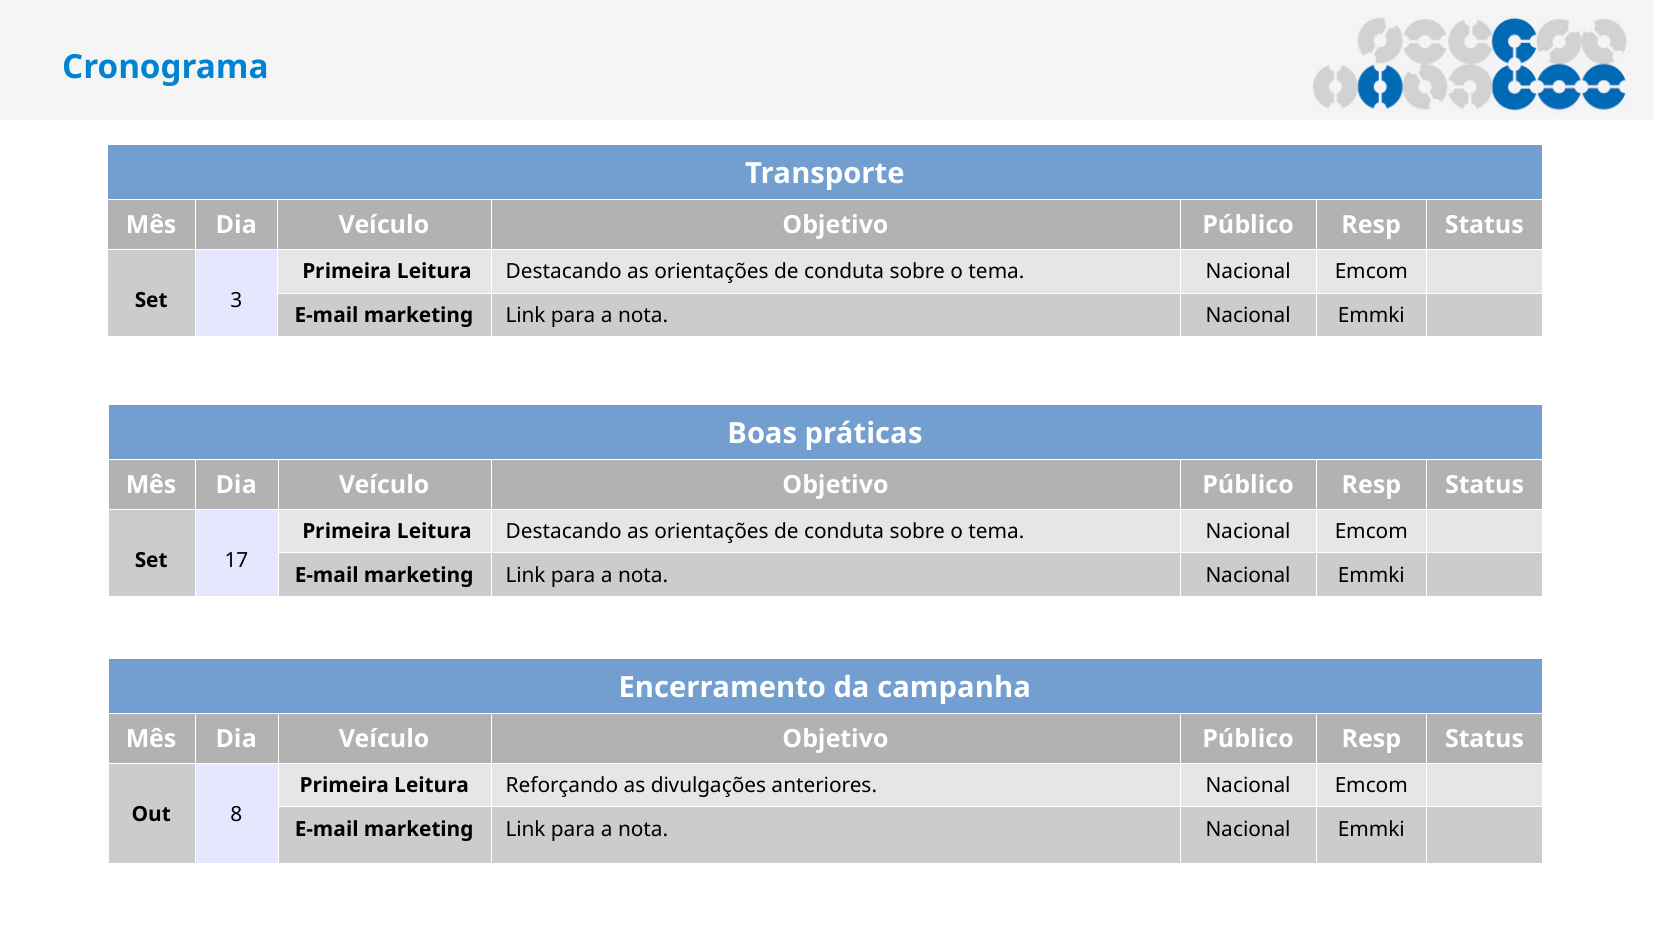

Cronograma
| Transporte | | | | | | |
| --- | --- | --- | --- | --- | --- | --- |
| Mês | Dia | Veículo | Objetivo | Público | Resp | Status |
| Set | 3 | Primeira Leitura | Destacando as orientações de conduta sobre o tema. | Nacional | Emcom | |
| | | E-mail marketing | Link para a nota. | Nacional | Emmki | |
| Boas práticas | | | | | | |
| --- | --- | --- | --- | --- | --- | --- |
| Mês | Dia | Veículo | Objetivo | Público | Resp | Status |
| Set | 17 | Primeira Leitura | Destacando as orientações de conduta sobre o tema. | Nacional | Emcom | |
| | | E-mail marketing | Link para a nota. | Nacional | Emmki | |
| Encerramento da campanha | | | | | | |
| --- | --- | --- | --- | --- | --- | --- |
| Mês | Dia | Veículo | Objetivo | Público | Resp | Status |
| Out | 8 | Primeira Leitura | Reforçando as divulgações anteriores. | Nacional | Emcom | |
| | | E-mail marketing | Link para a nota. | Nacional | Emmki | |